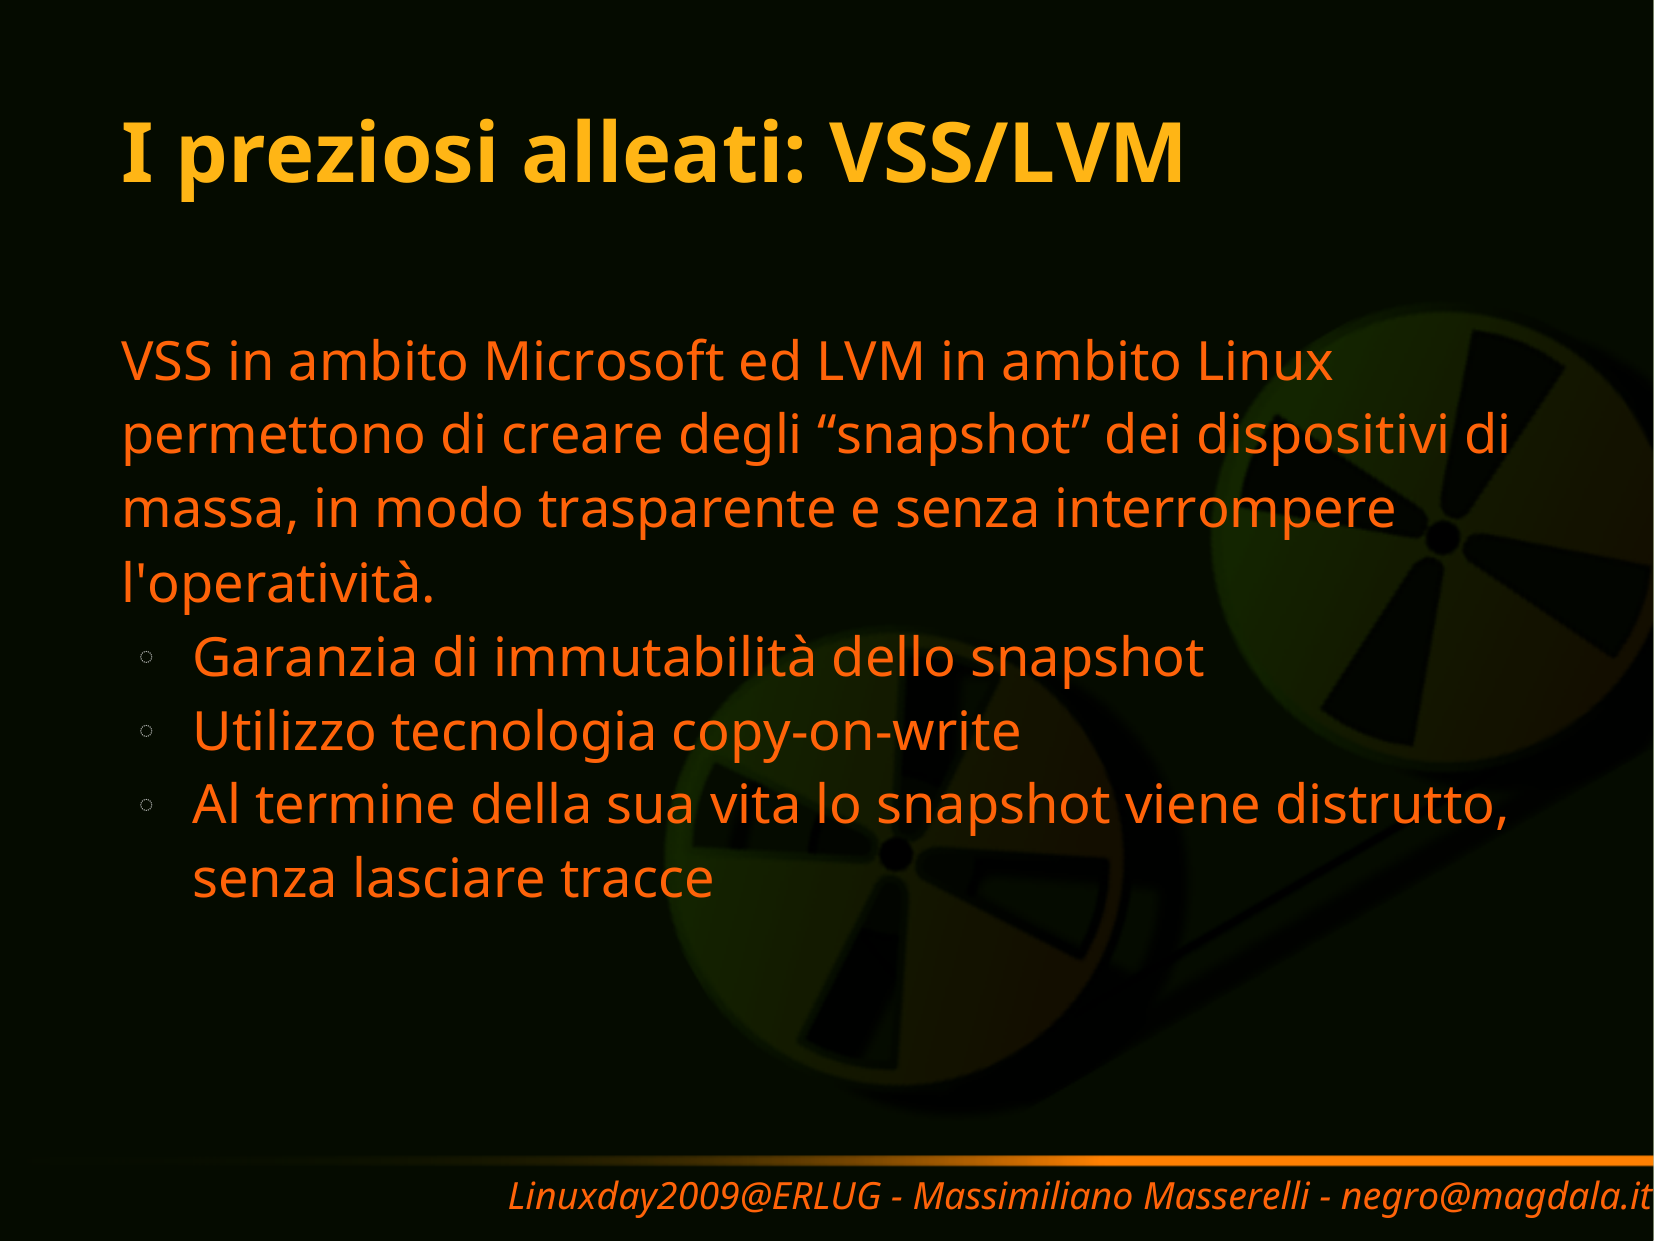

# I preziosi alleati: VSS/LVM
VSS in ambito Microsoft ed LVM in ambito Linux permettono di creare degli “snapshot” dei dispositivi di massa, in modo trasparente e senza interrompere l'operatività.
Garanzia di immutabilità dello snapshot
Utilizzo tecnologia copy-on-write
Al termine della sua vita lo snapshot viene distrutto, senza lasciare tracce